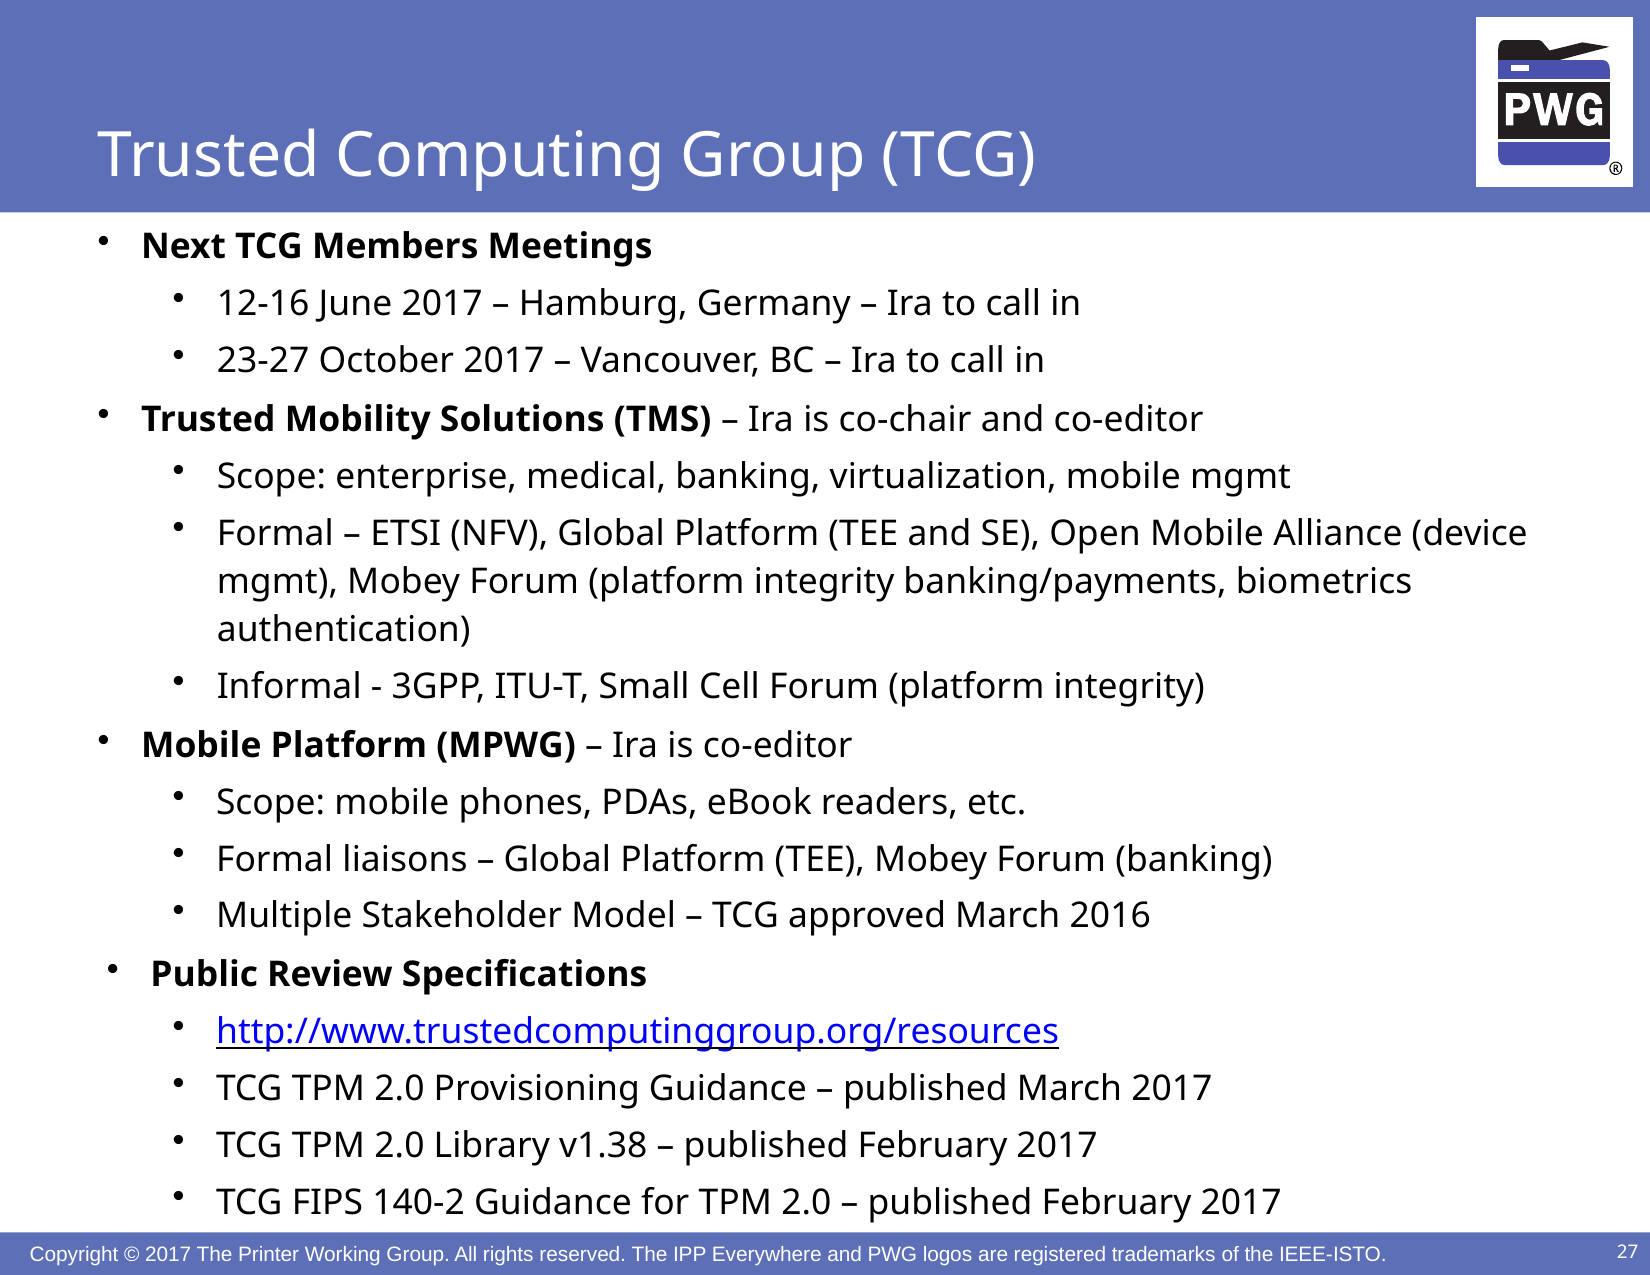

Trusted Computing Group (TCG)
# Next TCG Members Meetings
12-16 June 2017 – Hamburg, Germany – Ira to call in
23-27 October 2017 – Vancouver, BC – Ira to call in
Trusted Mobility Solutions (TMS) – Ira is co-chair and co-editor
Scope: enterprise, medical, banking, virtualization, mobile mgmt
Formal – ETSI (NFV), Global Platform (TEE and SE), Open Mobile Alliance (device mgmt), Mobey Forum (platform integrity banking/payments, biometrics authentication)
Informal - 3GPP, ITU-T, Small Cell Forum (platform integrity)
Mobile Platform (MPWG) – Ira is co-editor
Scope: mobile phones, PDAs, eBook readers, etc.
Formal liaisons – Global Platform (TEE), Mobey Forum (banking)
Multiple Stakeholder Model – TCG approved March 2016
Public Review Specifications
http://www.trustedcomputinggroup.org/resources
TCG TPM 2.0 Provisioning Guidance – published March 2017
TCG TPM 2.0 Library v1.38 – published February 2017
TCG FIPS 140-2 Guidance for TPM 2.0 – published February 2017